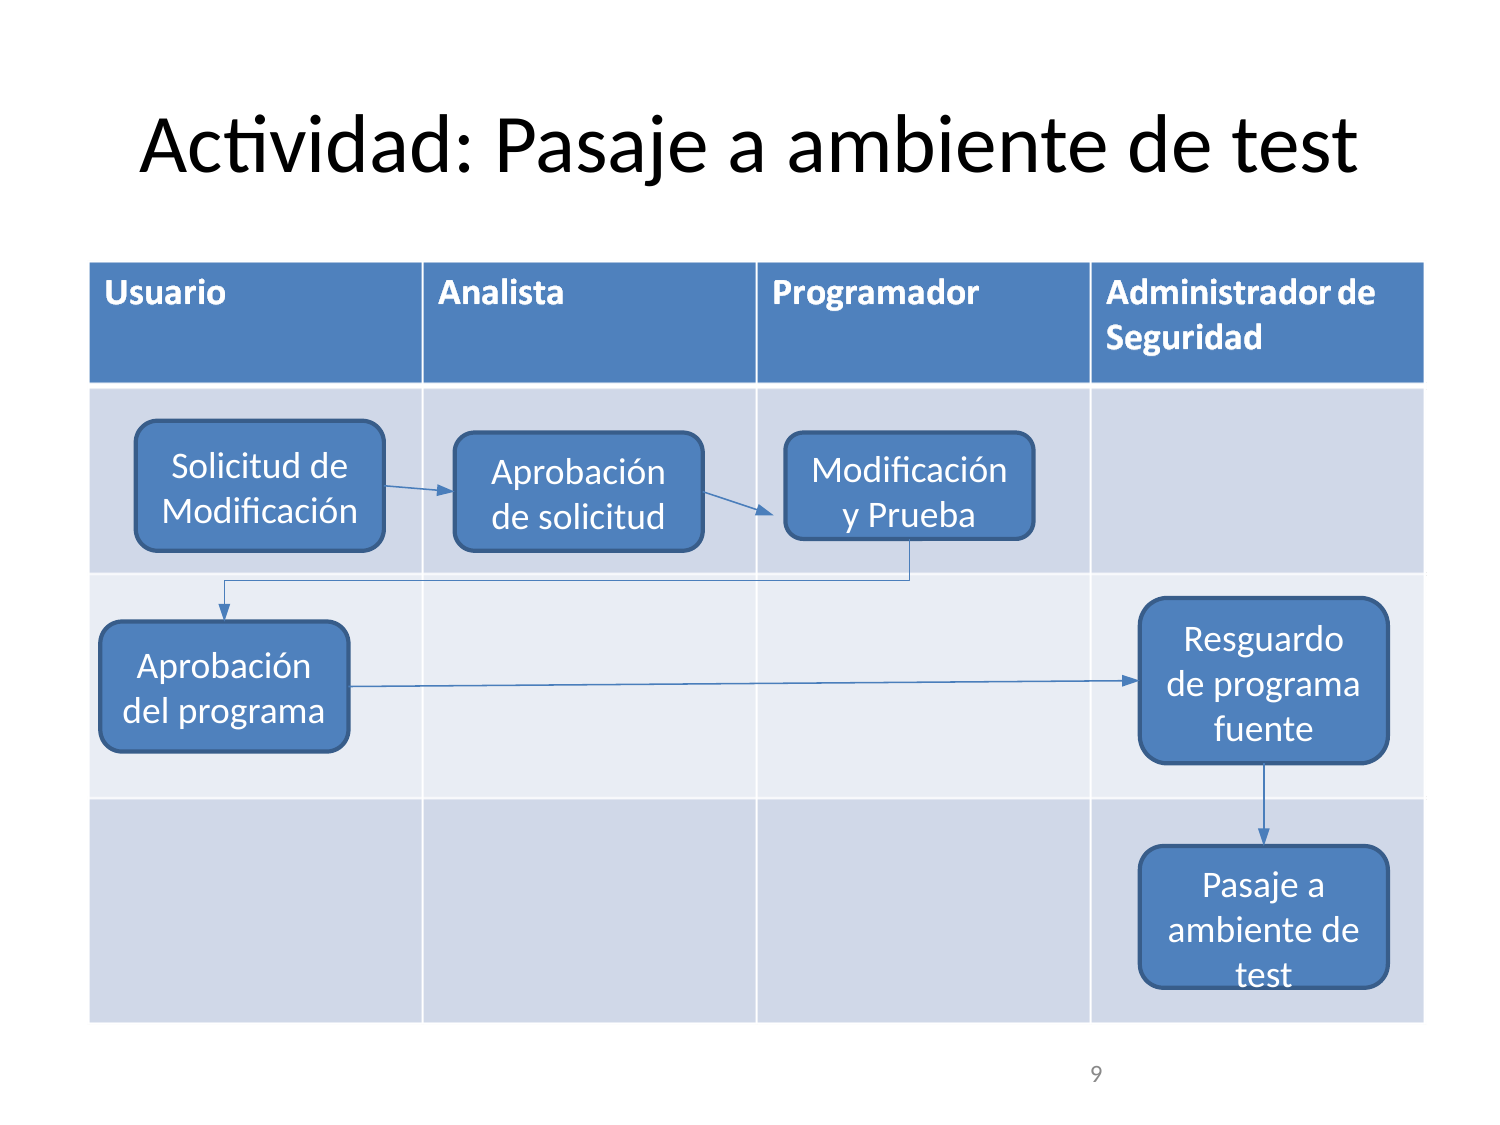

# Actividad: Pasaje a ambiente de test
Solicitud de Modificación
Aprobación de solicitud
Modificación y Prueba
Resguardo de programa
fuente
Aprobación del programa
Pasaje a ambiente de test